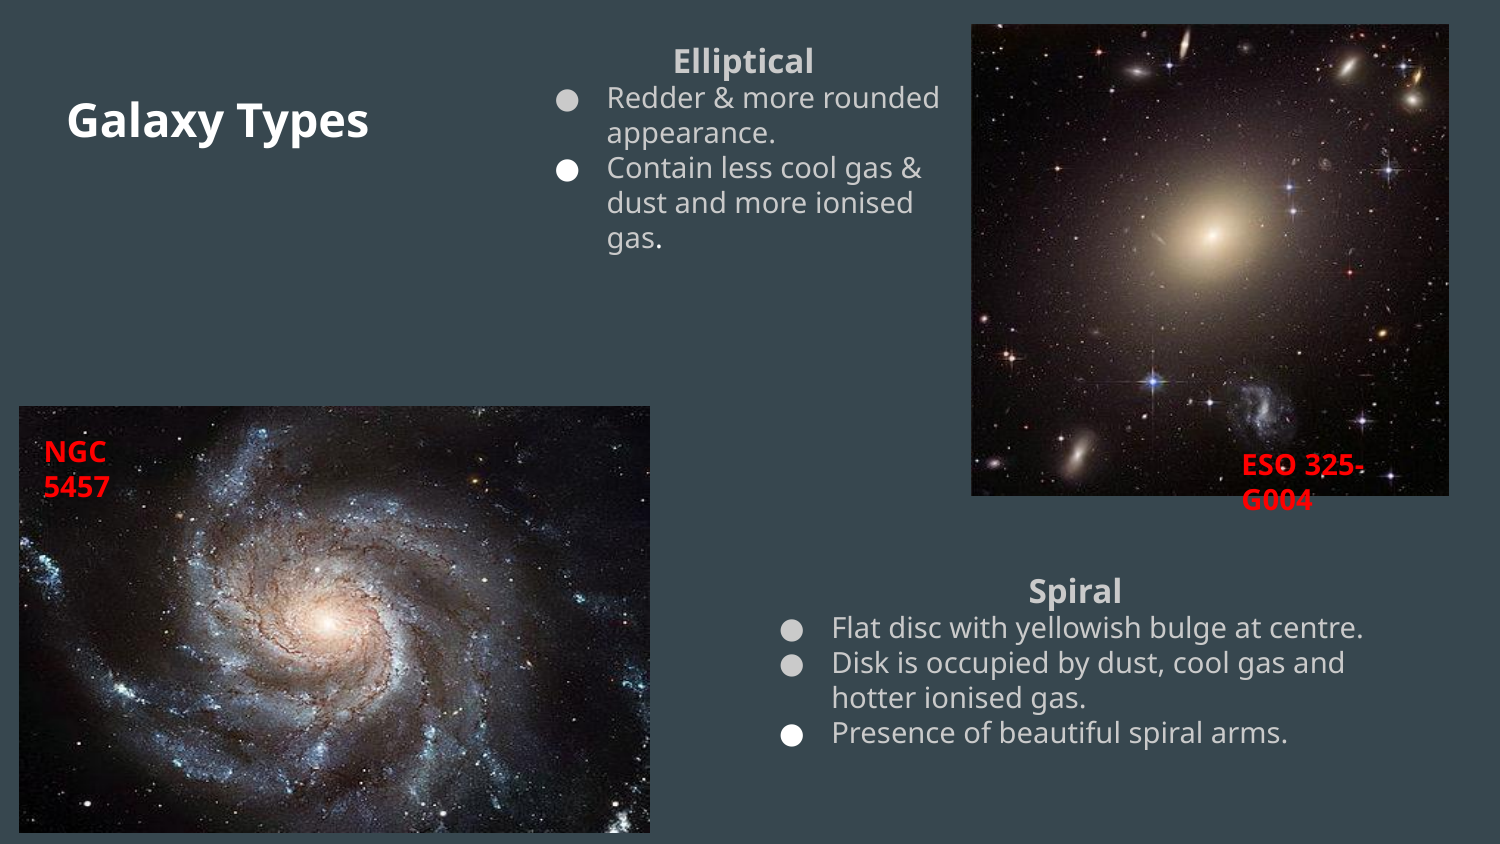

Elliptical
Redder & more rounded appearance.
Contain less cool gas & dust and more ionised gas.
ESO 325-G004
# Galaxy Types
NGC 5457
Spiral
Flat disc with yellowish bulge at centre.
Disk is occupied by dust, cool gas and hotter ionised gas.
Presence of beautiful spiral arms.